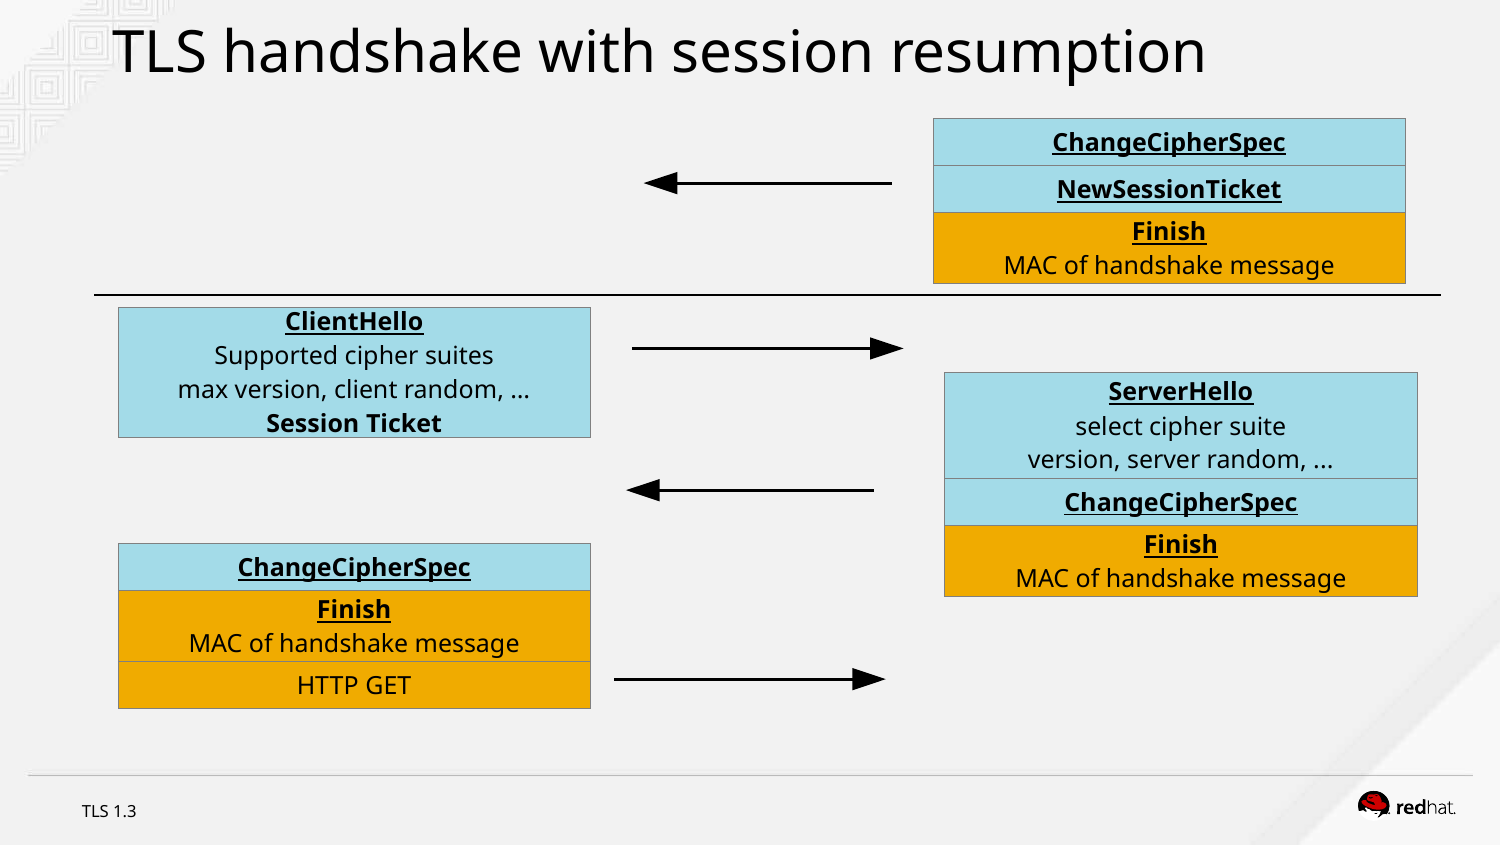

# TLS handshake with session resumption
ChangeCipherSpec
NewSessionTicket
Finish
MAC of handshake message
ClientHello
Supported cipher suites
max version, client random, …
Session Ticket
ServerHello
select cipher suite
version, server random, ...
ChangeCipherSpec
Finish
MAC of handshake message
ChangeCipherSpec
Finish
MAC of handshake message
HTTP GET
TLS 1.3